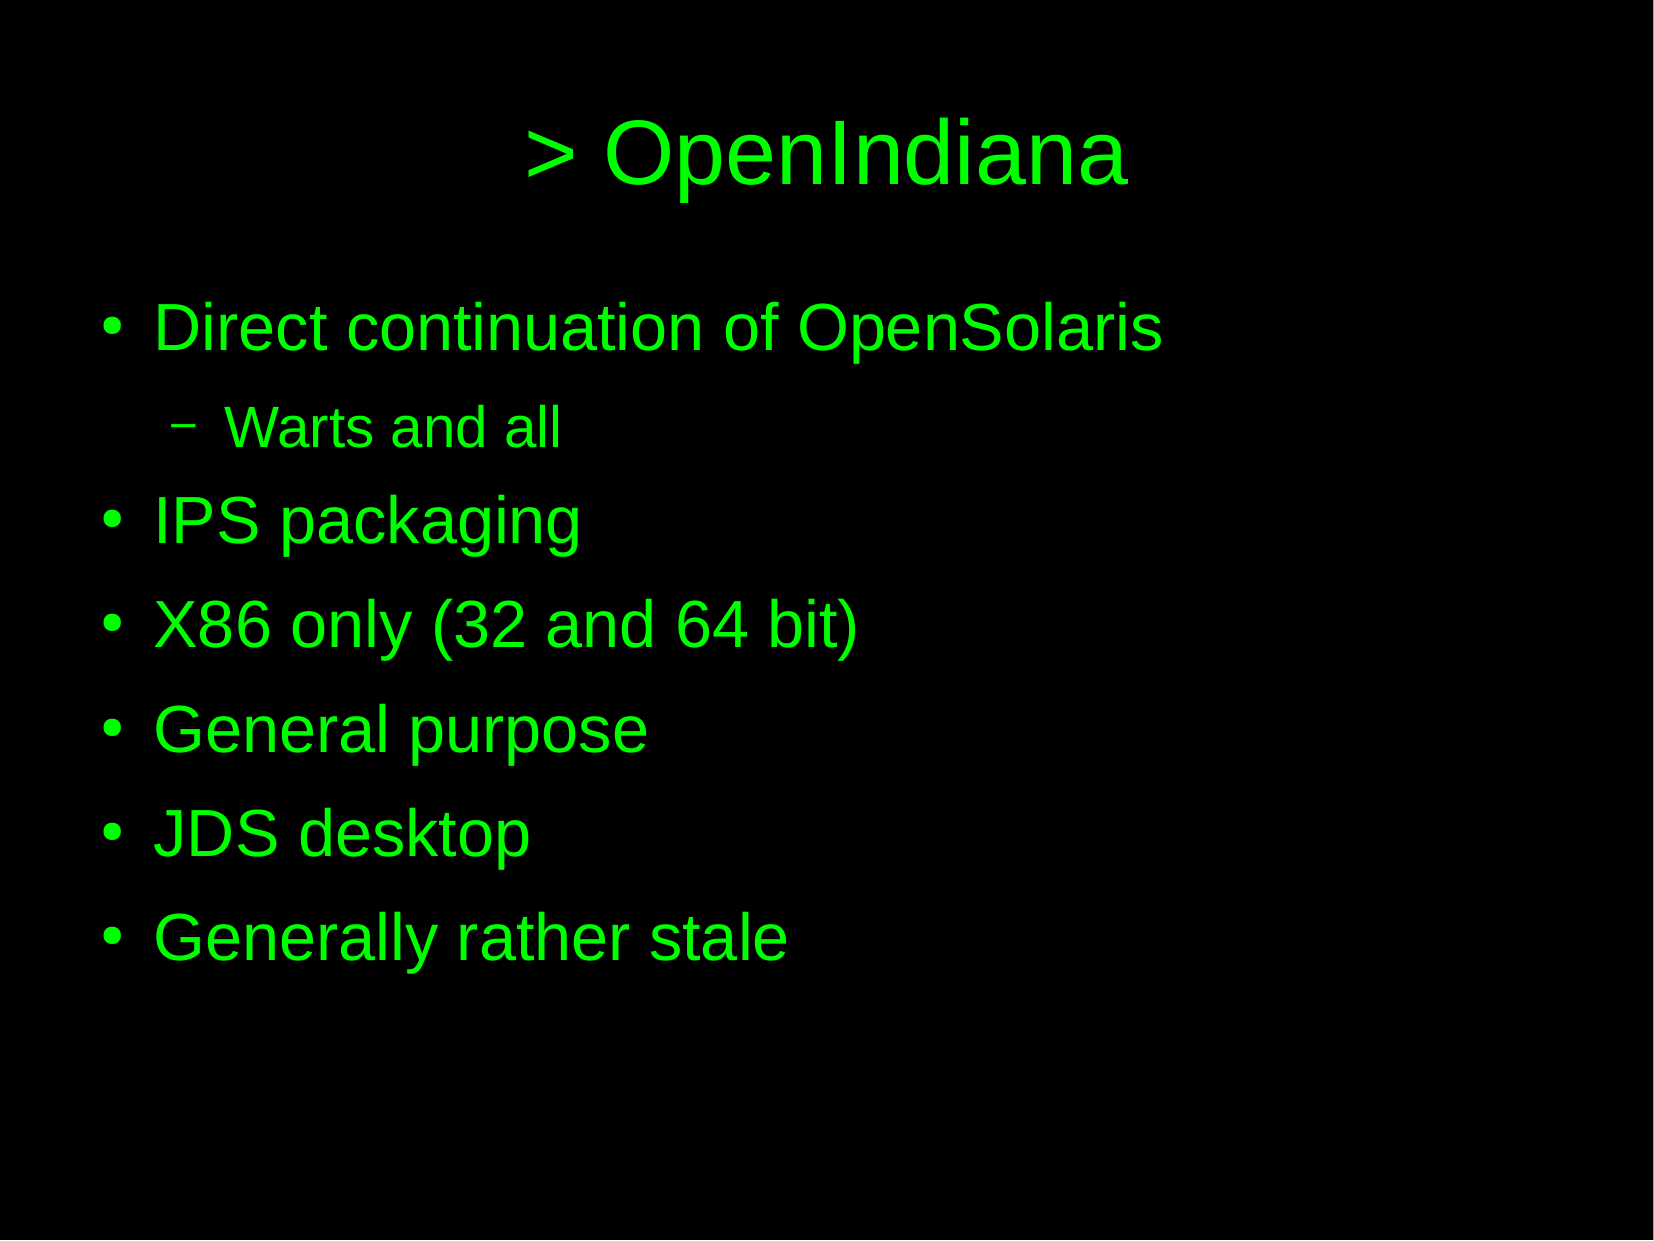

# > OpenIndiana
Direct continuation of OpenSolaris
Warts and all
IPS packaging
X86 only (32 and 64 bit)
General purpose
JDS desktop
Generally rather stale